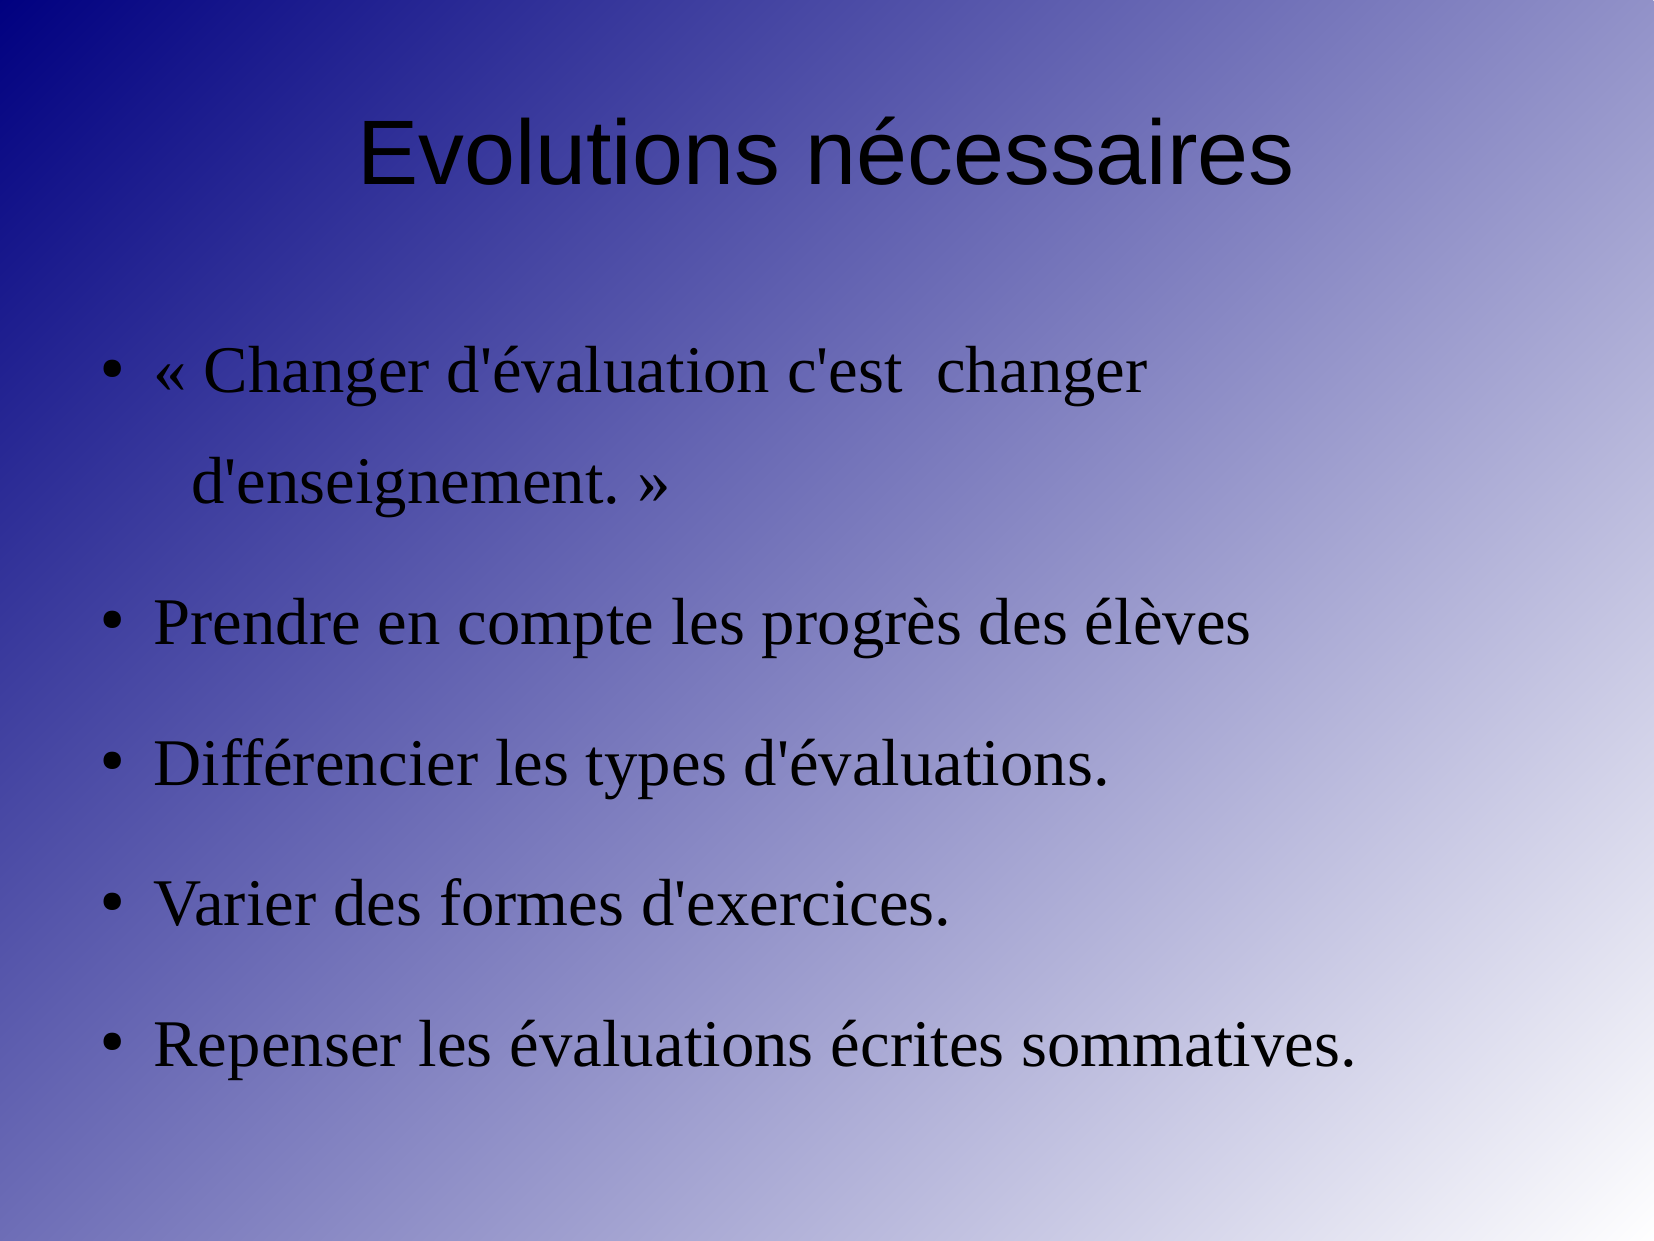

# Evolutions nécessaires
« Changer d'évaluation c'est changer d'enseignement. »
Prendre en compte les progrès des élèves
Différencier les types d'évaluations.
Varier des formes d'exercices.
Repenser les évaluations écrites sommatives.